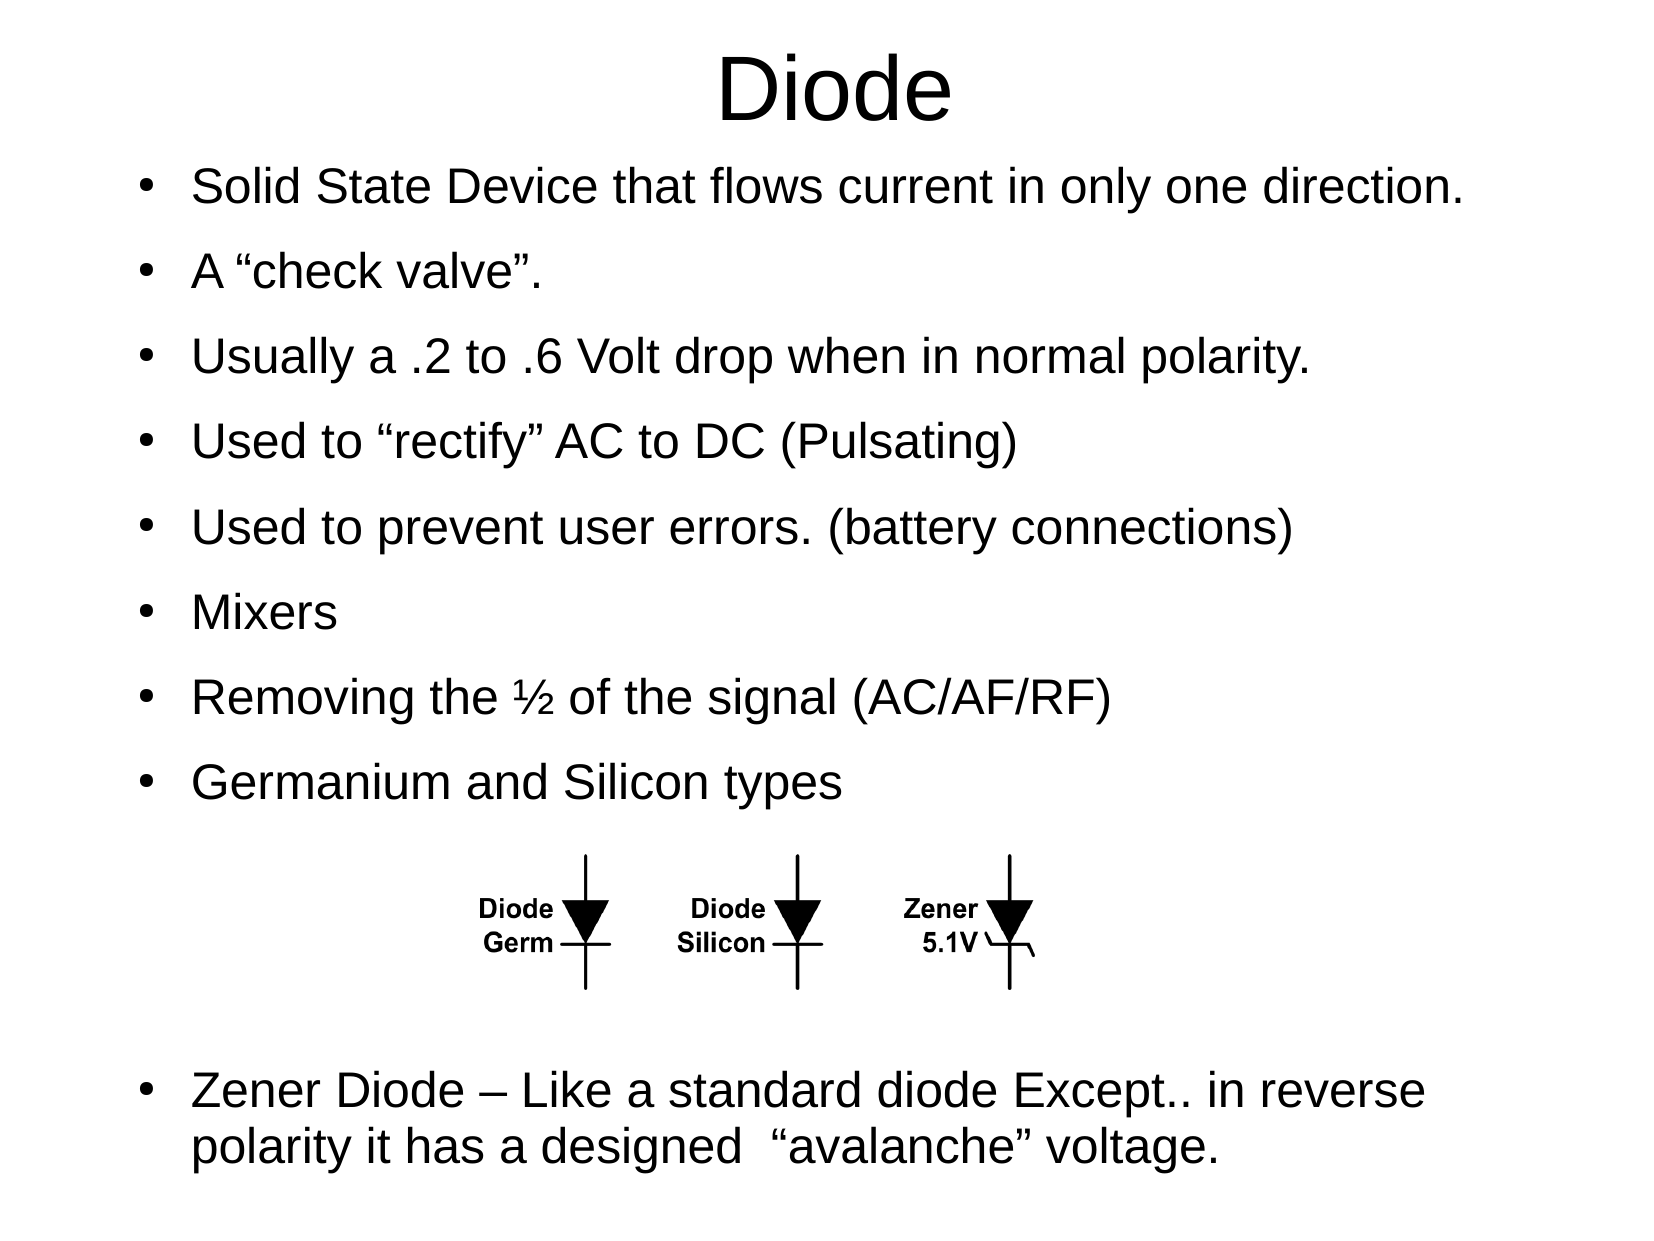

Diode
# Solid State Device that flows current in only one direction.
A “check valve”.
Usually a .2 to .6 Volt drop when in normal polarity.
Used to “rectify” AC to DC (Pulsating)
Used to prevent user errors. (battery connections)
Mixers
Removing the ½ of the signal (AC/AF/RF)
Germanium and Silicon types
Zener Diode – Like a standard diode Except.. in reverse
polarity it has a designed “avalanche” voltage.